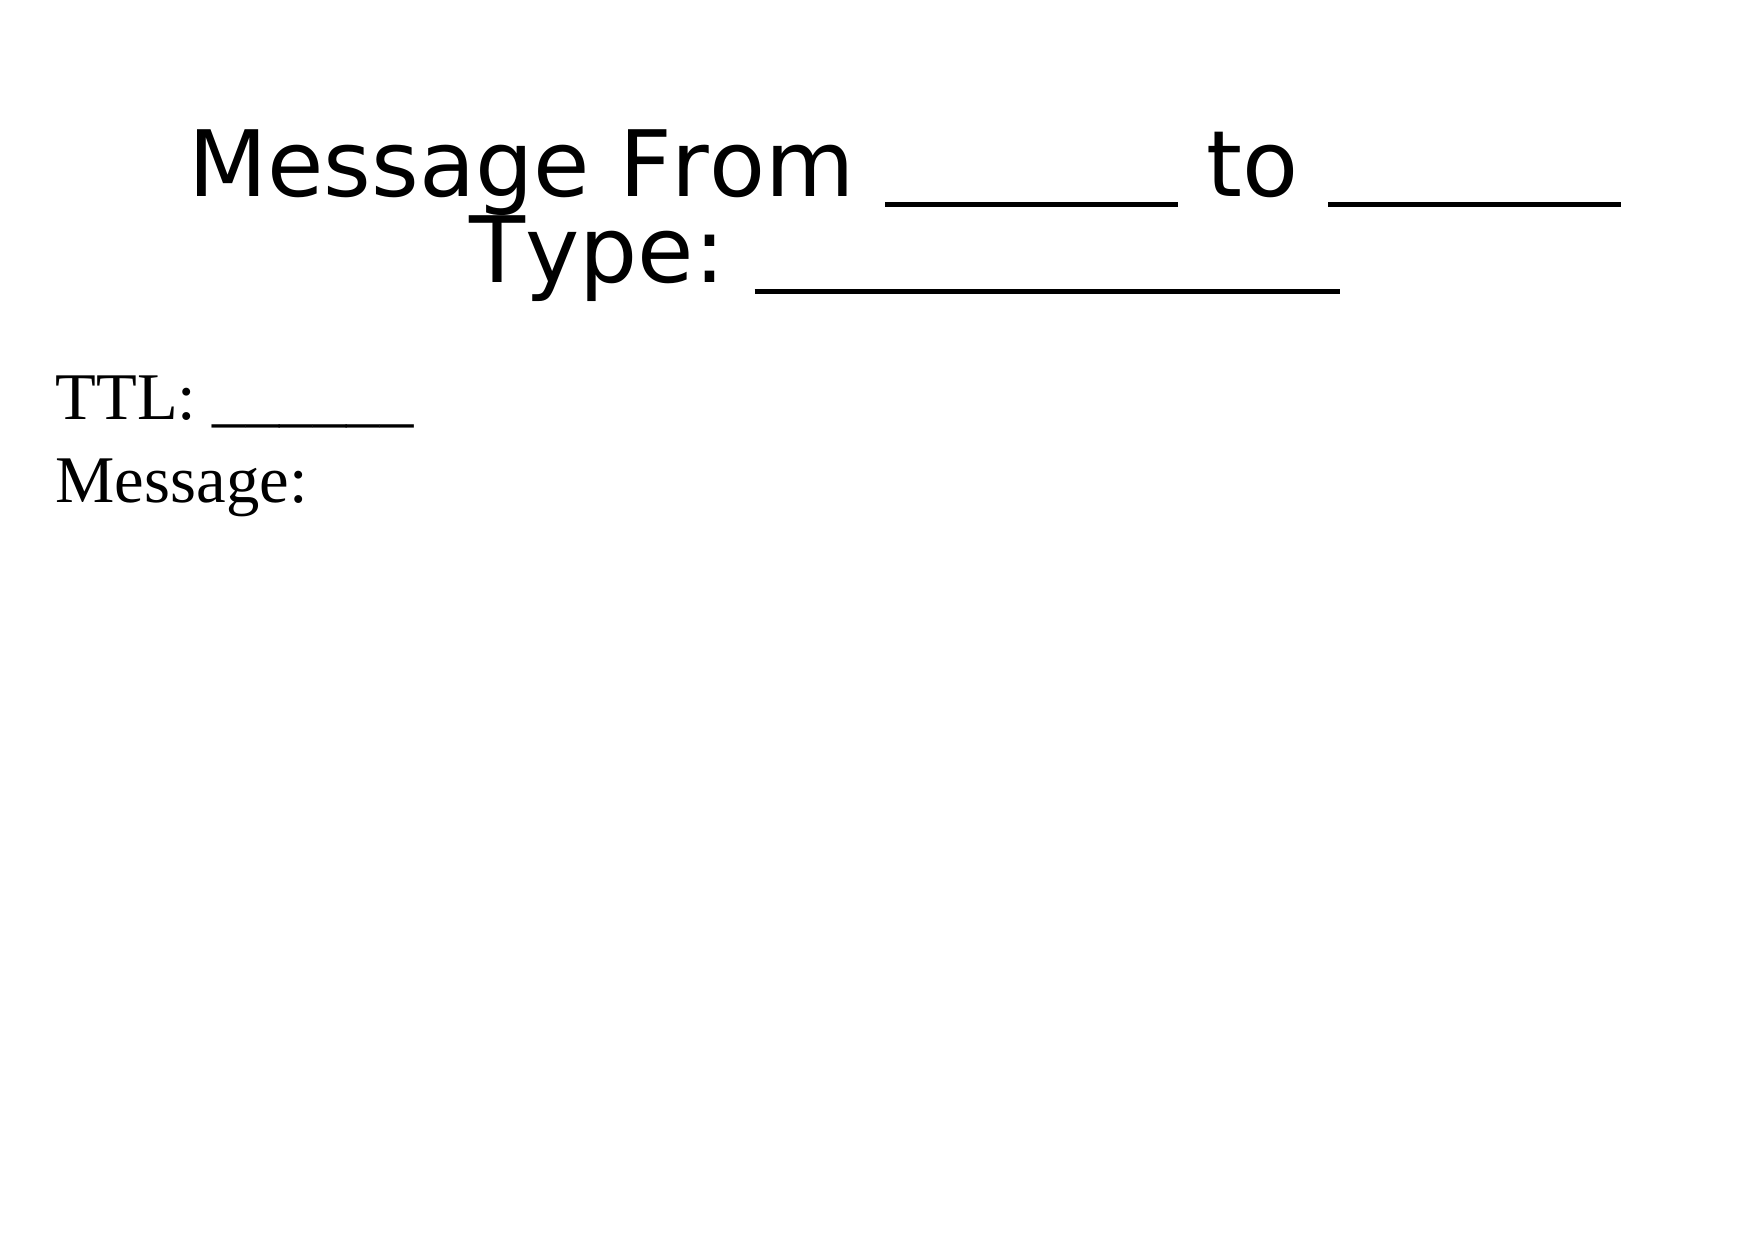

# Message From to Type:
TTL: ______
Message: